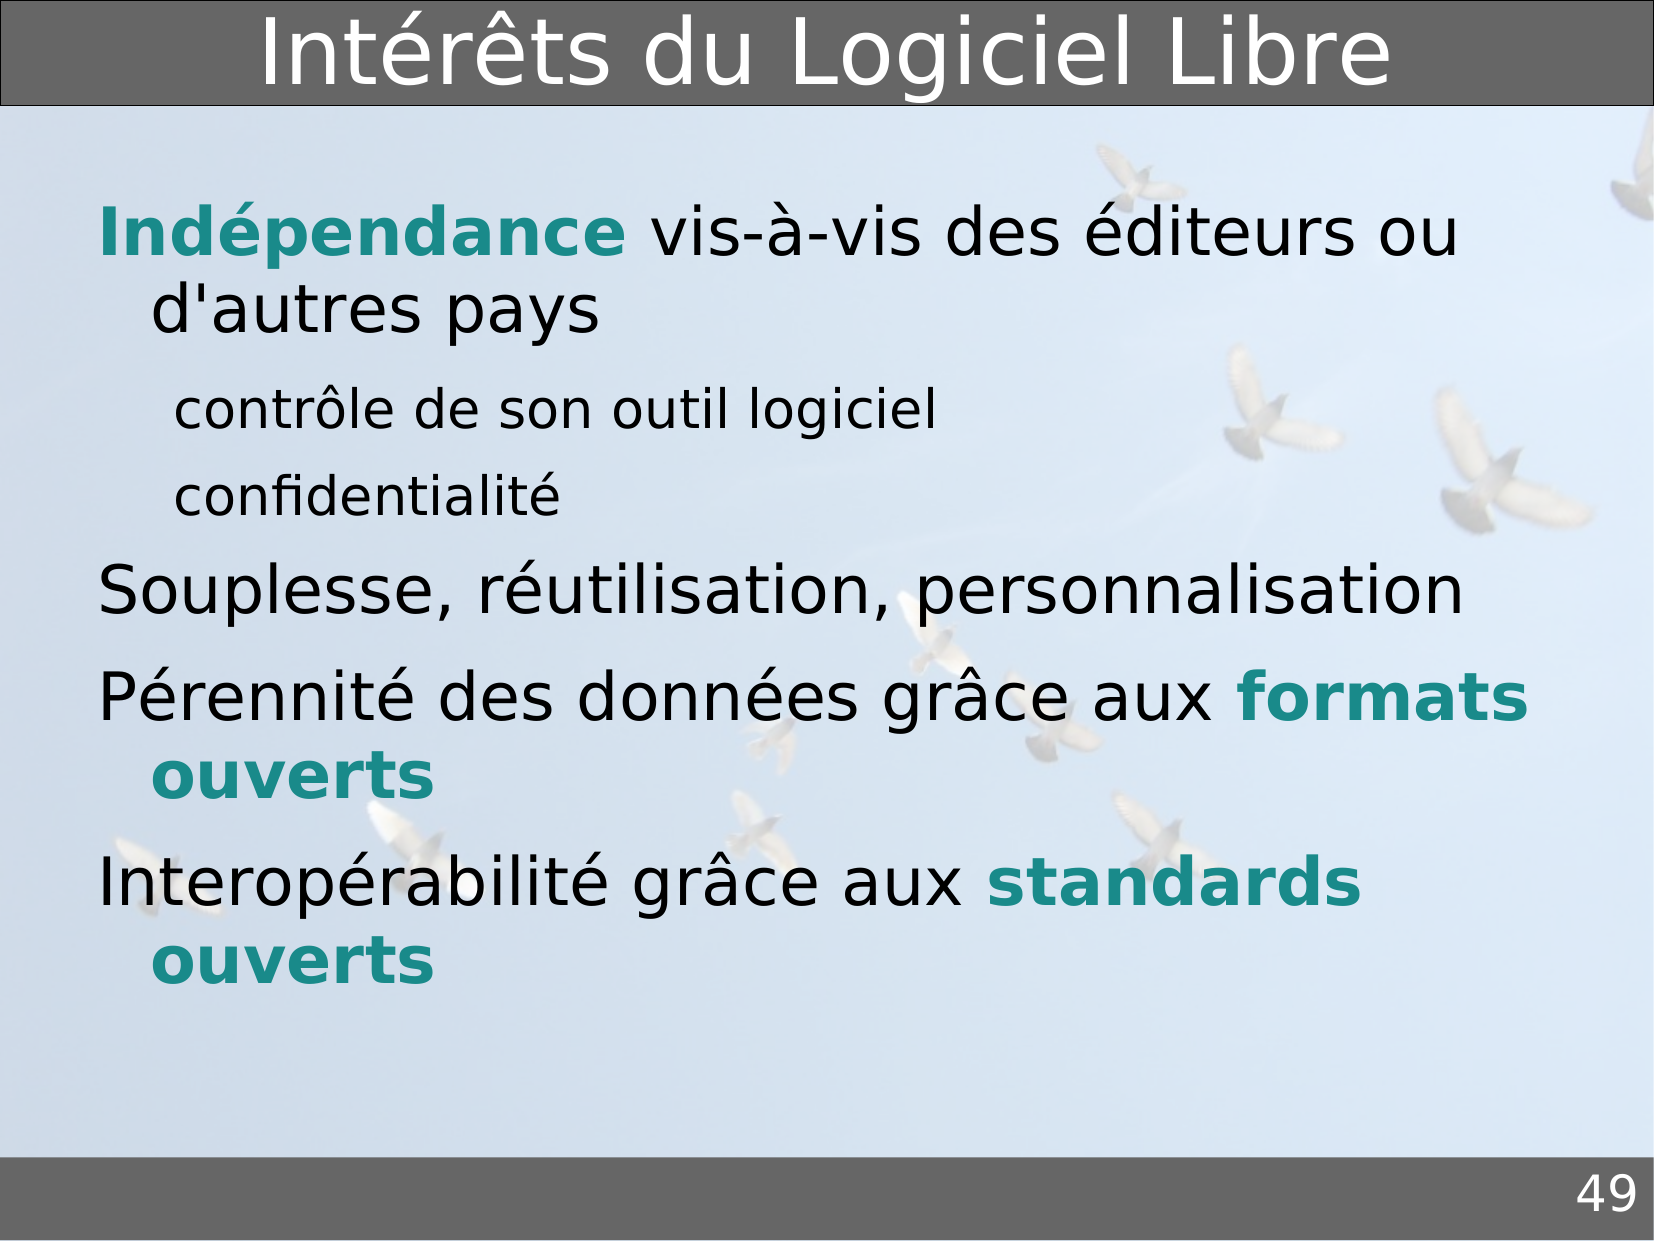

# Intérêts du Logiciel Libre
Indépendance vis-à-vis des éditeurs ou d'autres pays
contrôle de son outil logiciel
confidentialité
Souplesse, réutilisation, personnalisation
Pérennité des données grâce aux formats ouverts
Interopérabilité grâce aux standards ouverts